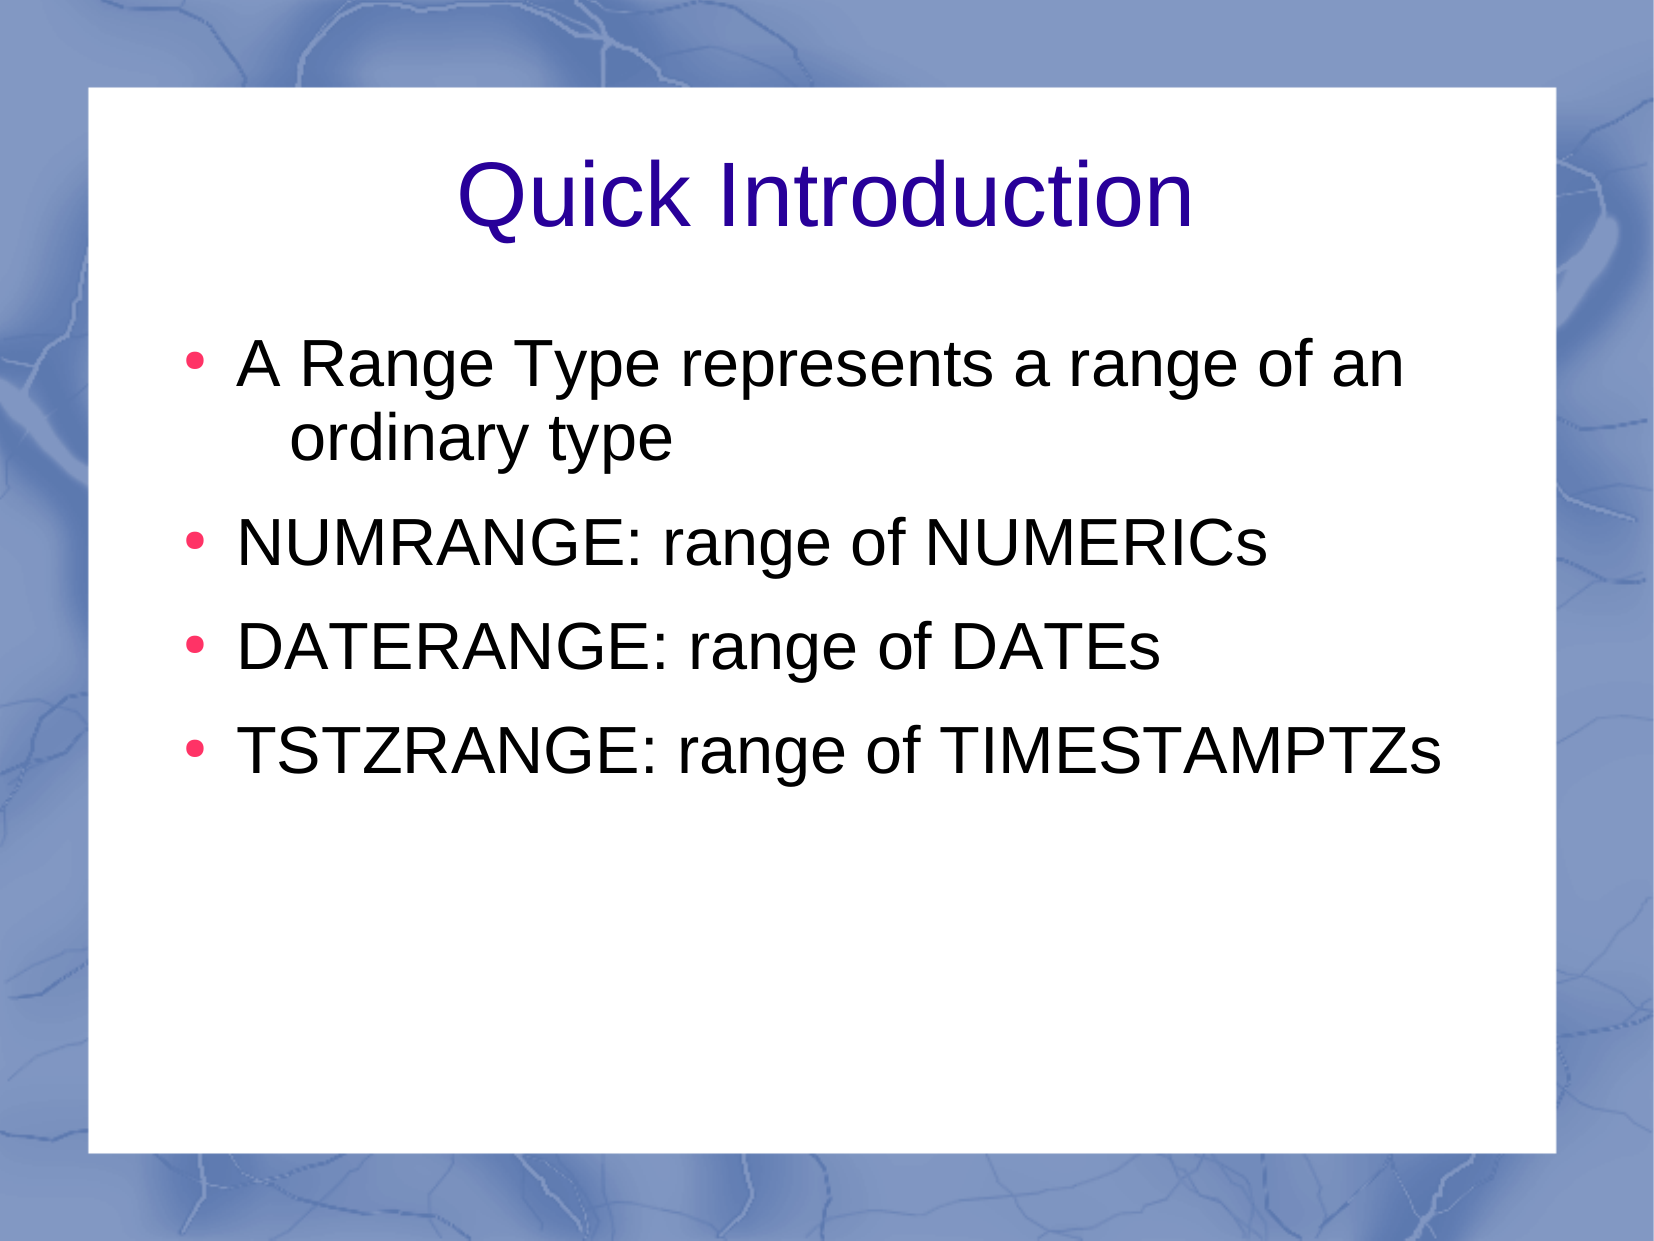

# Quick Introduction
A Range Type represents a range of an ordinary type
NUMRANGE: range of NUMERICs
DATERANGE: range of DATEs
TSTZRANGE: range of TIMESTAMPTZs